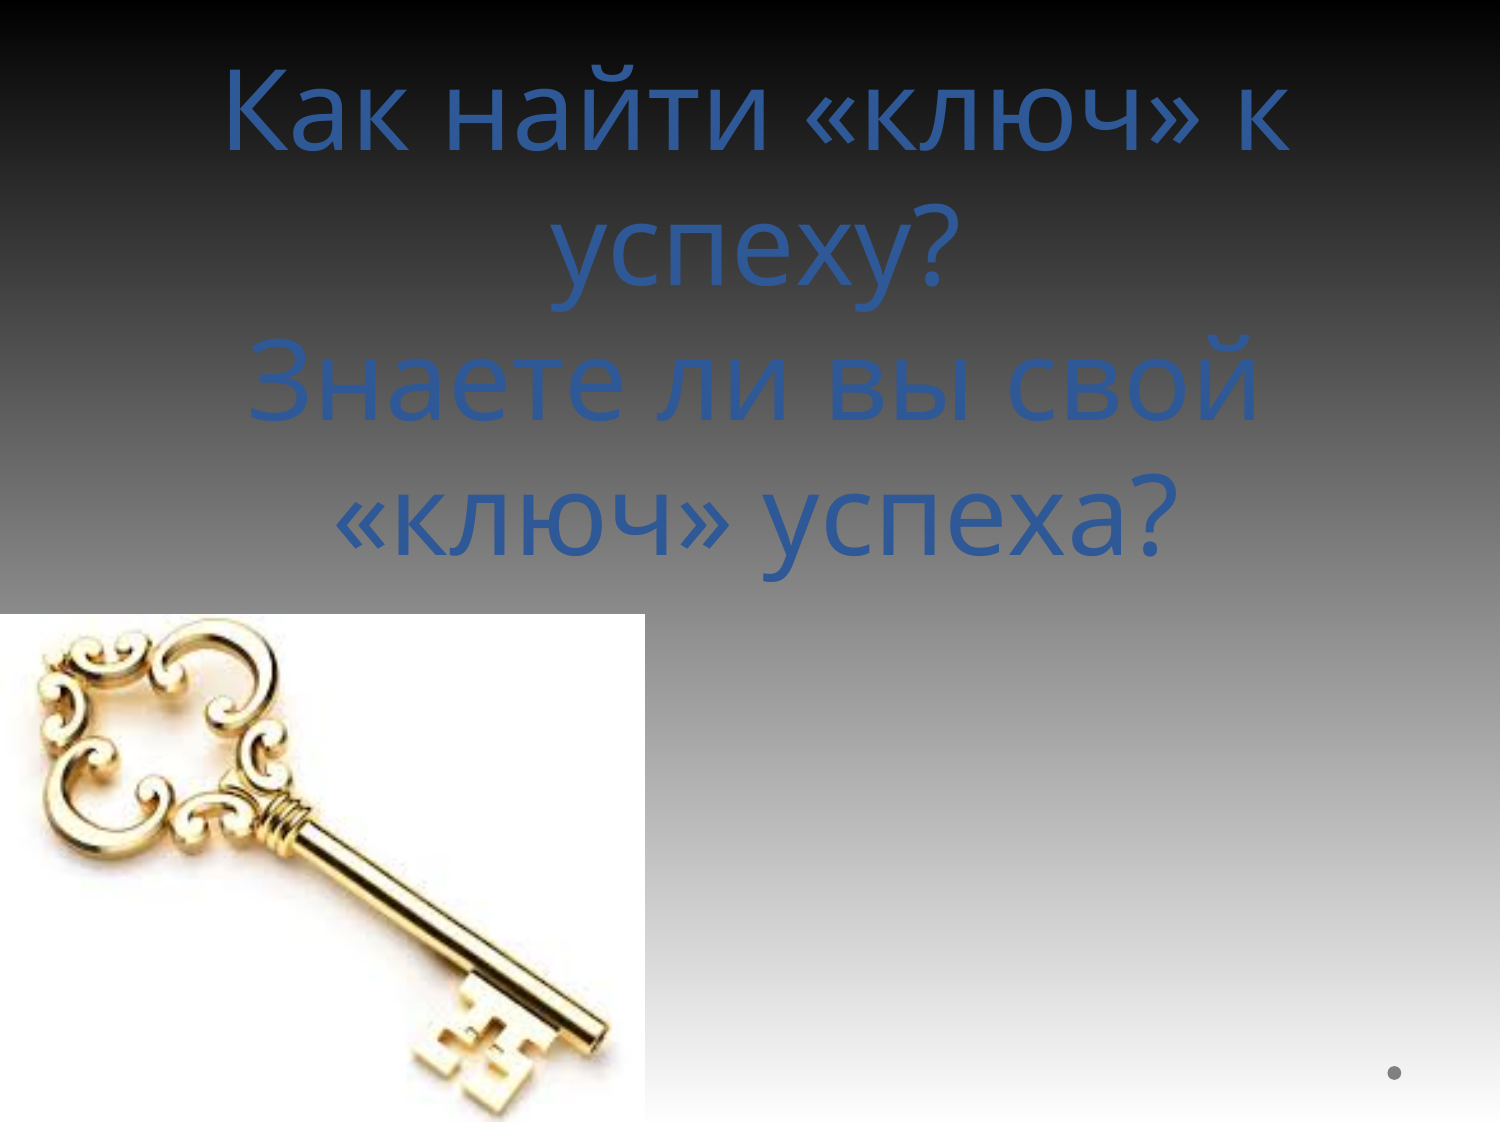

# Как найти «ключ» к успеху? Знаете ли вы свой «ключ» успеха?